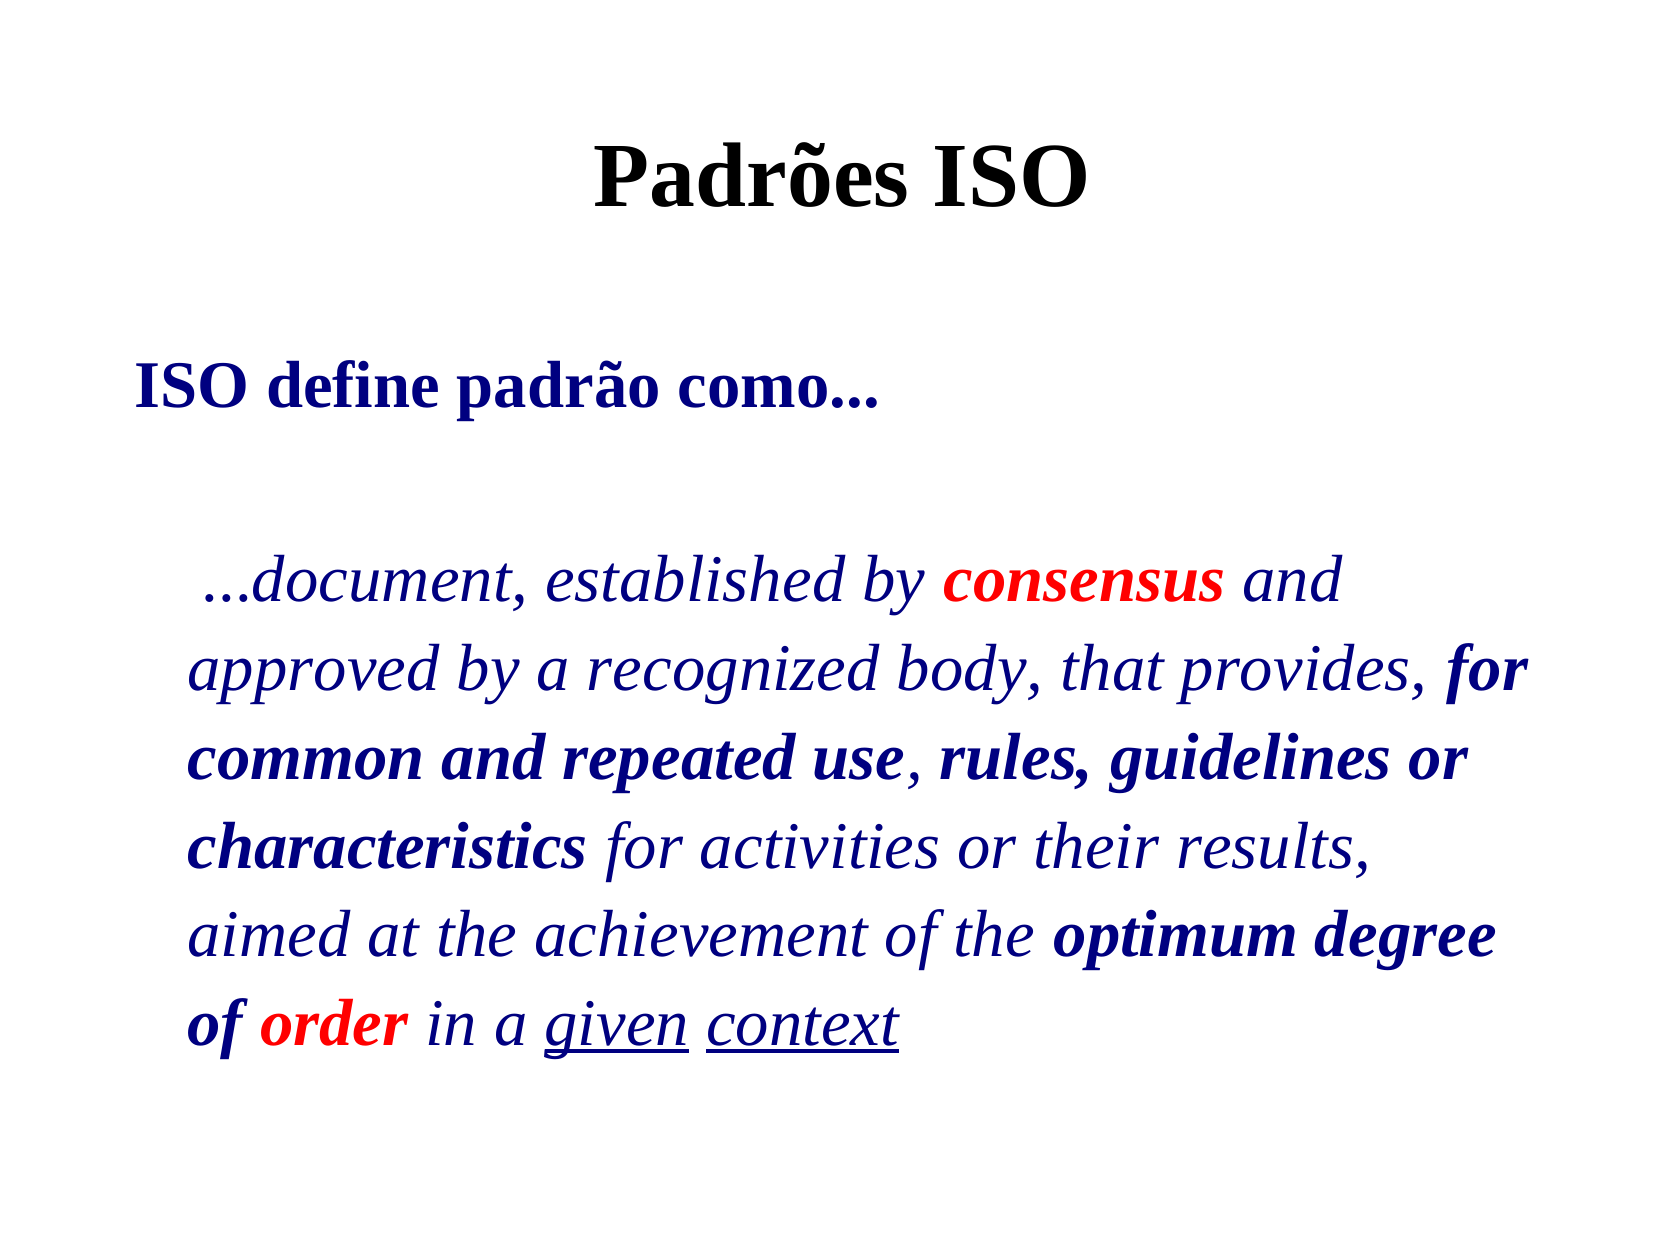

# Padrões ISO
ISO define padrão como...
 ...document, established by consensus and approved by a recognized body, that provides, for common and repeated use, rules, guidelines or characteristics for activities or their results, aimed at the achievement of the optimum degree of order in a given context